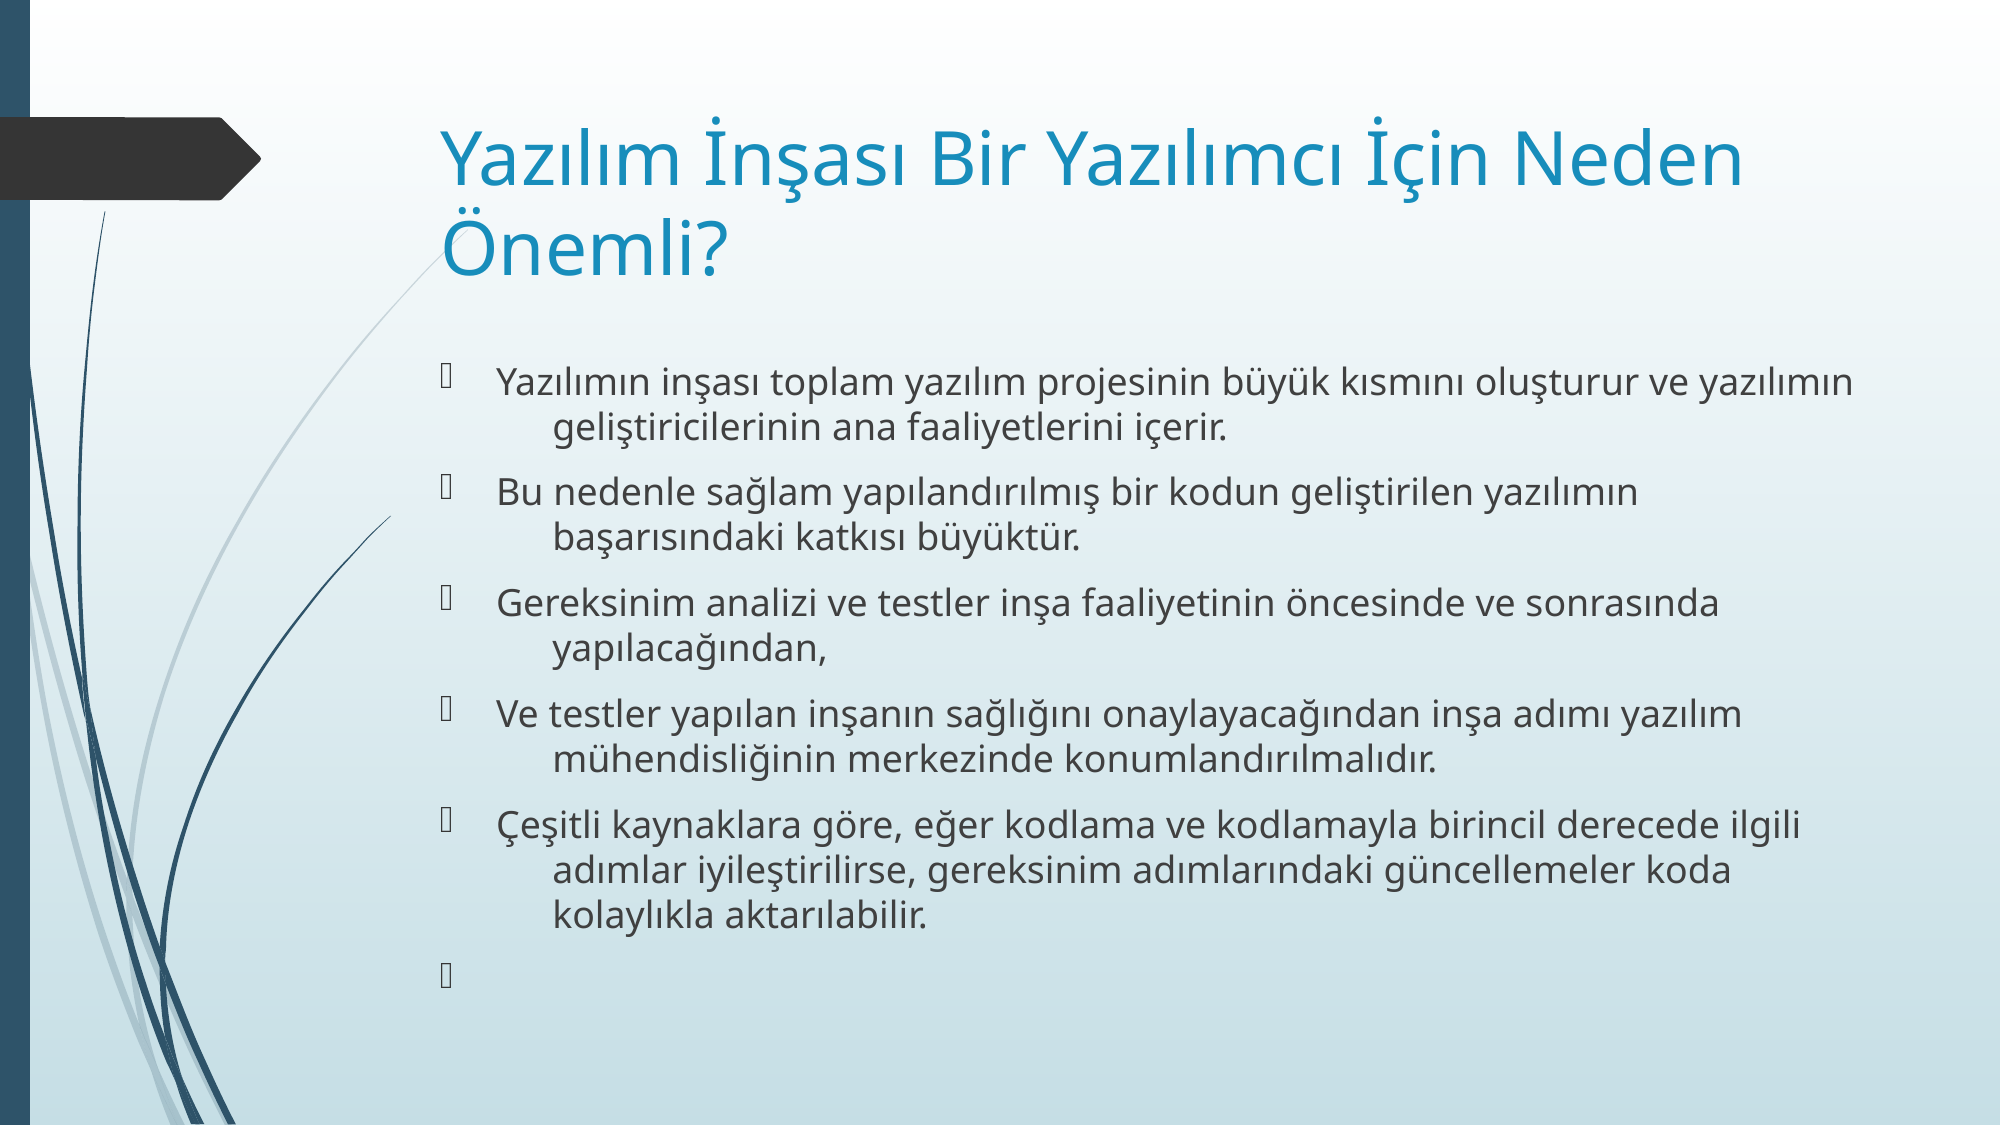

# Yazılım İnşası Bir Yazılımcı İçin Neden Önemli?
Yazılımın inşası toplam yazılım projesinin büyük kısmını oluşturur ve yazılımın geliştiricilerinin ana faaliyetlerini içerir.
Bu nedenle sağlam yapılandırılmış bir kodun geliştirilen yazılımın başarısındaki katkısı büyüktür.
Gereksinim analizi ve testler inşa faaliyetinin öncesinde ve sonrasında yapılacağından,
Ve testler yapılan inşanın sağlığını onaylayacağından inşa adımı yazılım mühendisliğinin merkezinde konumlandırılmalıdır.
Çeşitli kaynaklara göre, eğer kodlama ve kodlamayla birincil derecede ilgili adımlar iyileştirilirse, gereksinim adımlarındaki güncellemeler koda kolaylıkla aktarılabilir.